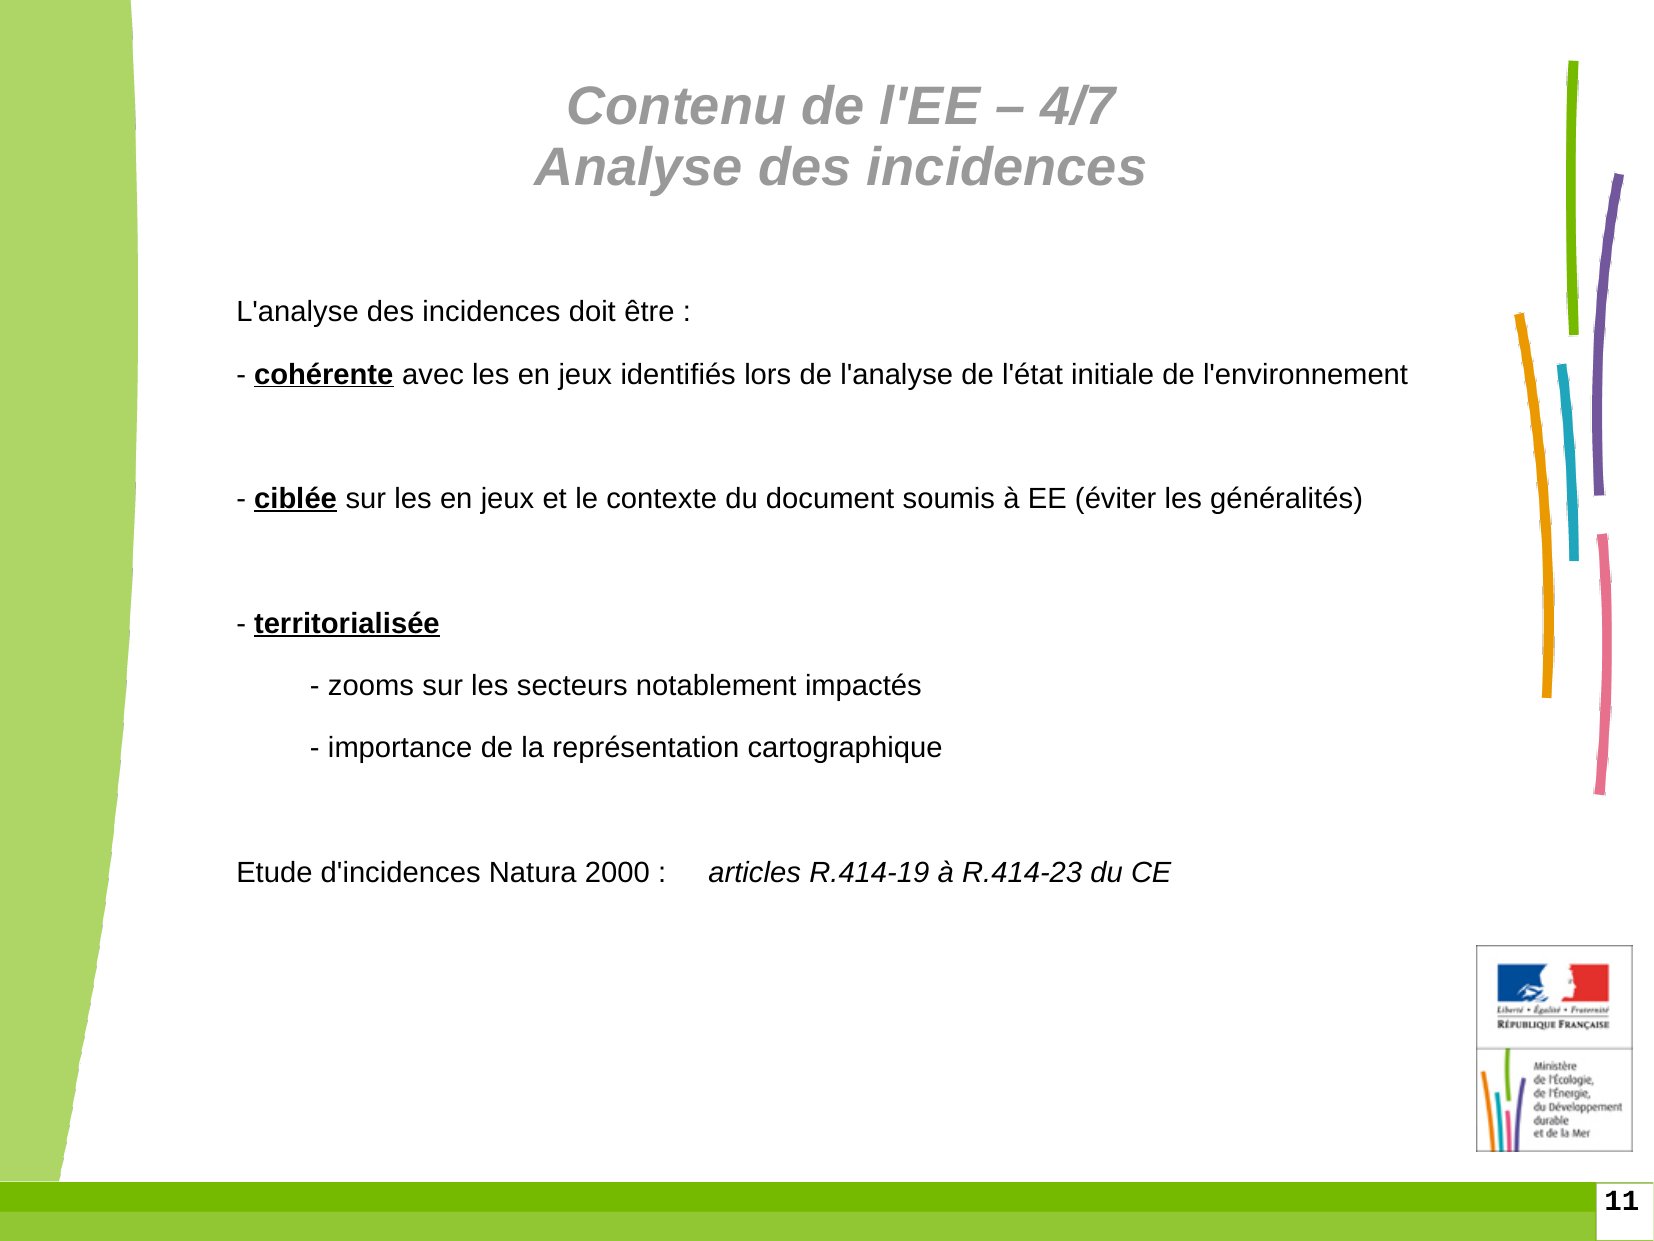

# Contenu de l'EE – 4/7 Analyse des incidences
L'analyse des incidences doit être :
- cohérente avec les en jeux identifiés lors de l'analyse de l'état initiale de l'environnement
- ciblée sur les en jeux et le contexte du document soumis à EE (éviter les généralités)
- territorialisée
	- zooms sur les secteurs notablement impactés
	- importance de la représentation cartographique
Etude d'incidences Natura 2000 : articles R.414-19 à R.414-23 du CE
11